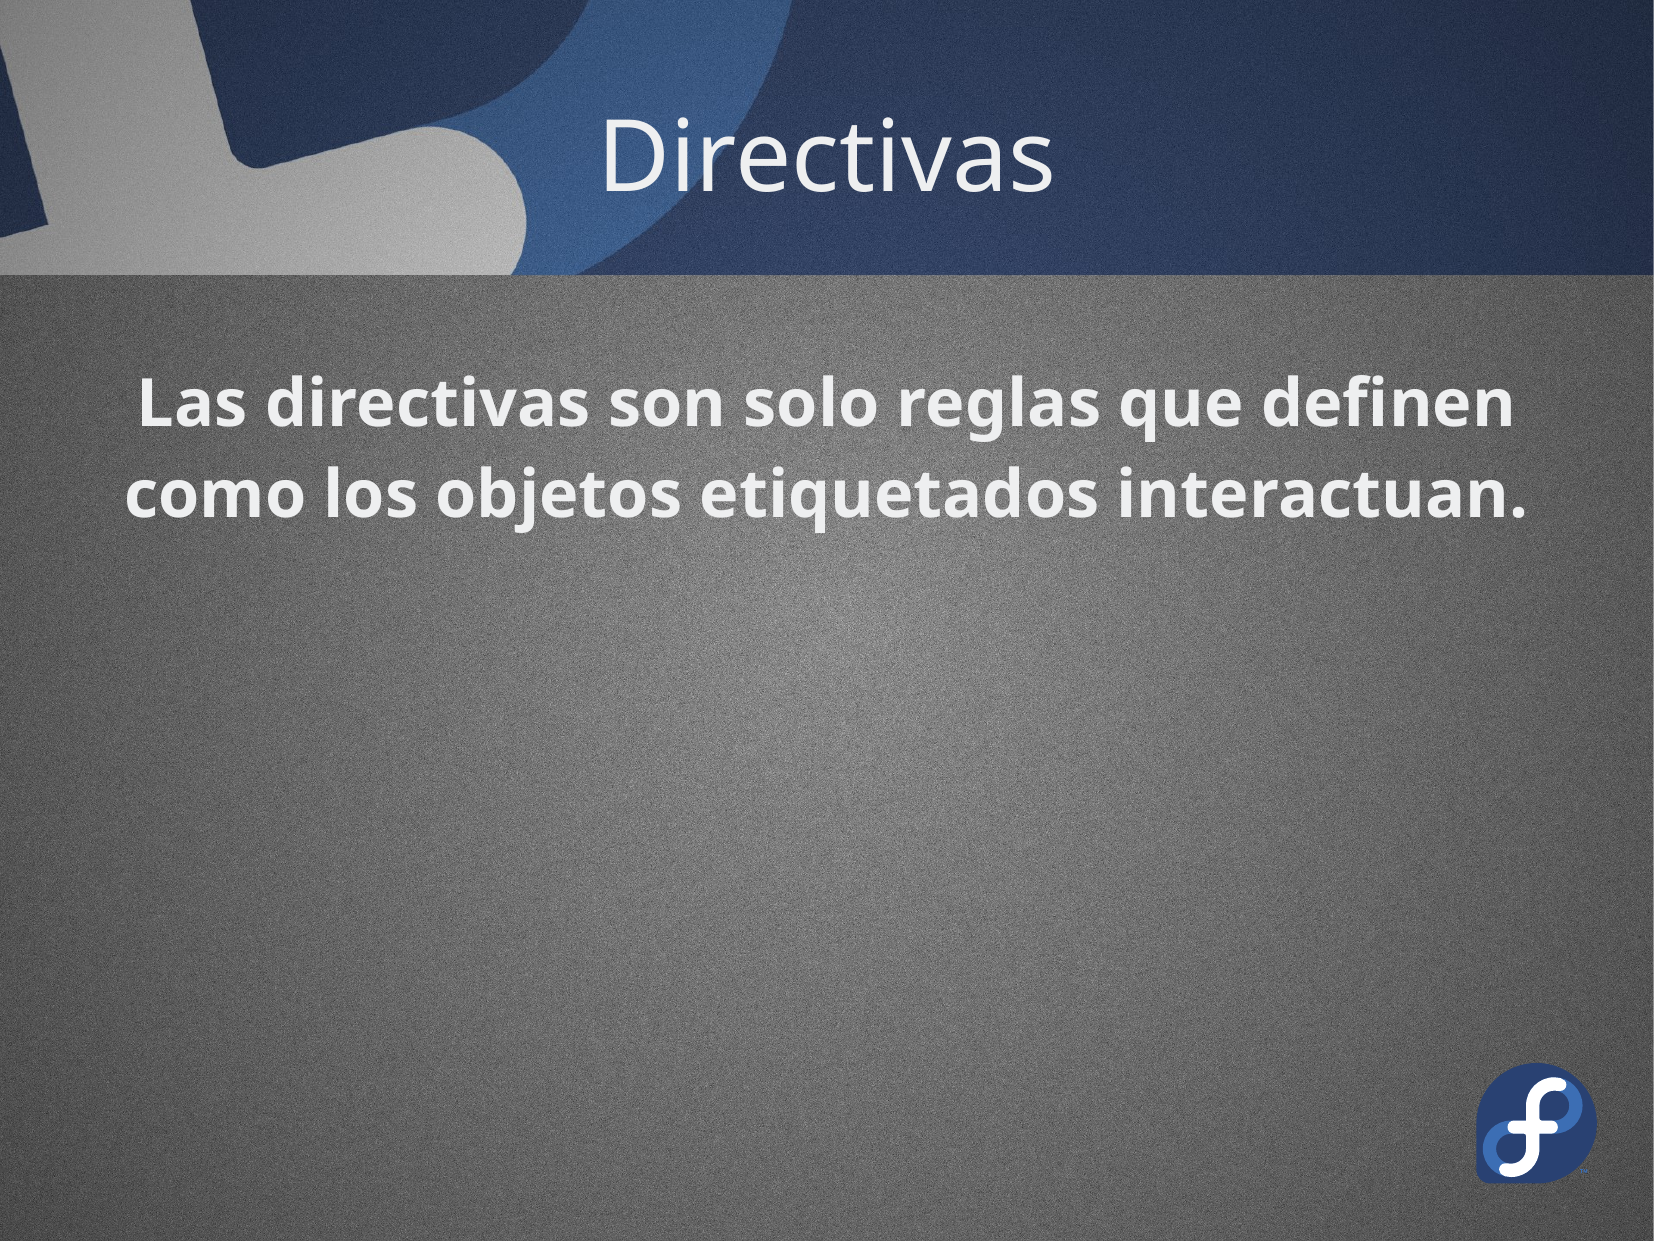

# Directivas
Las directivas son solo reglas que definen como los objetos etiquetados interactuan.